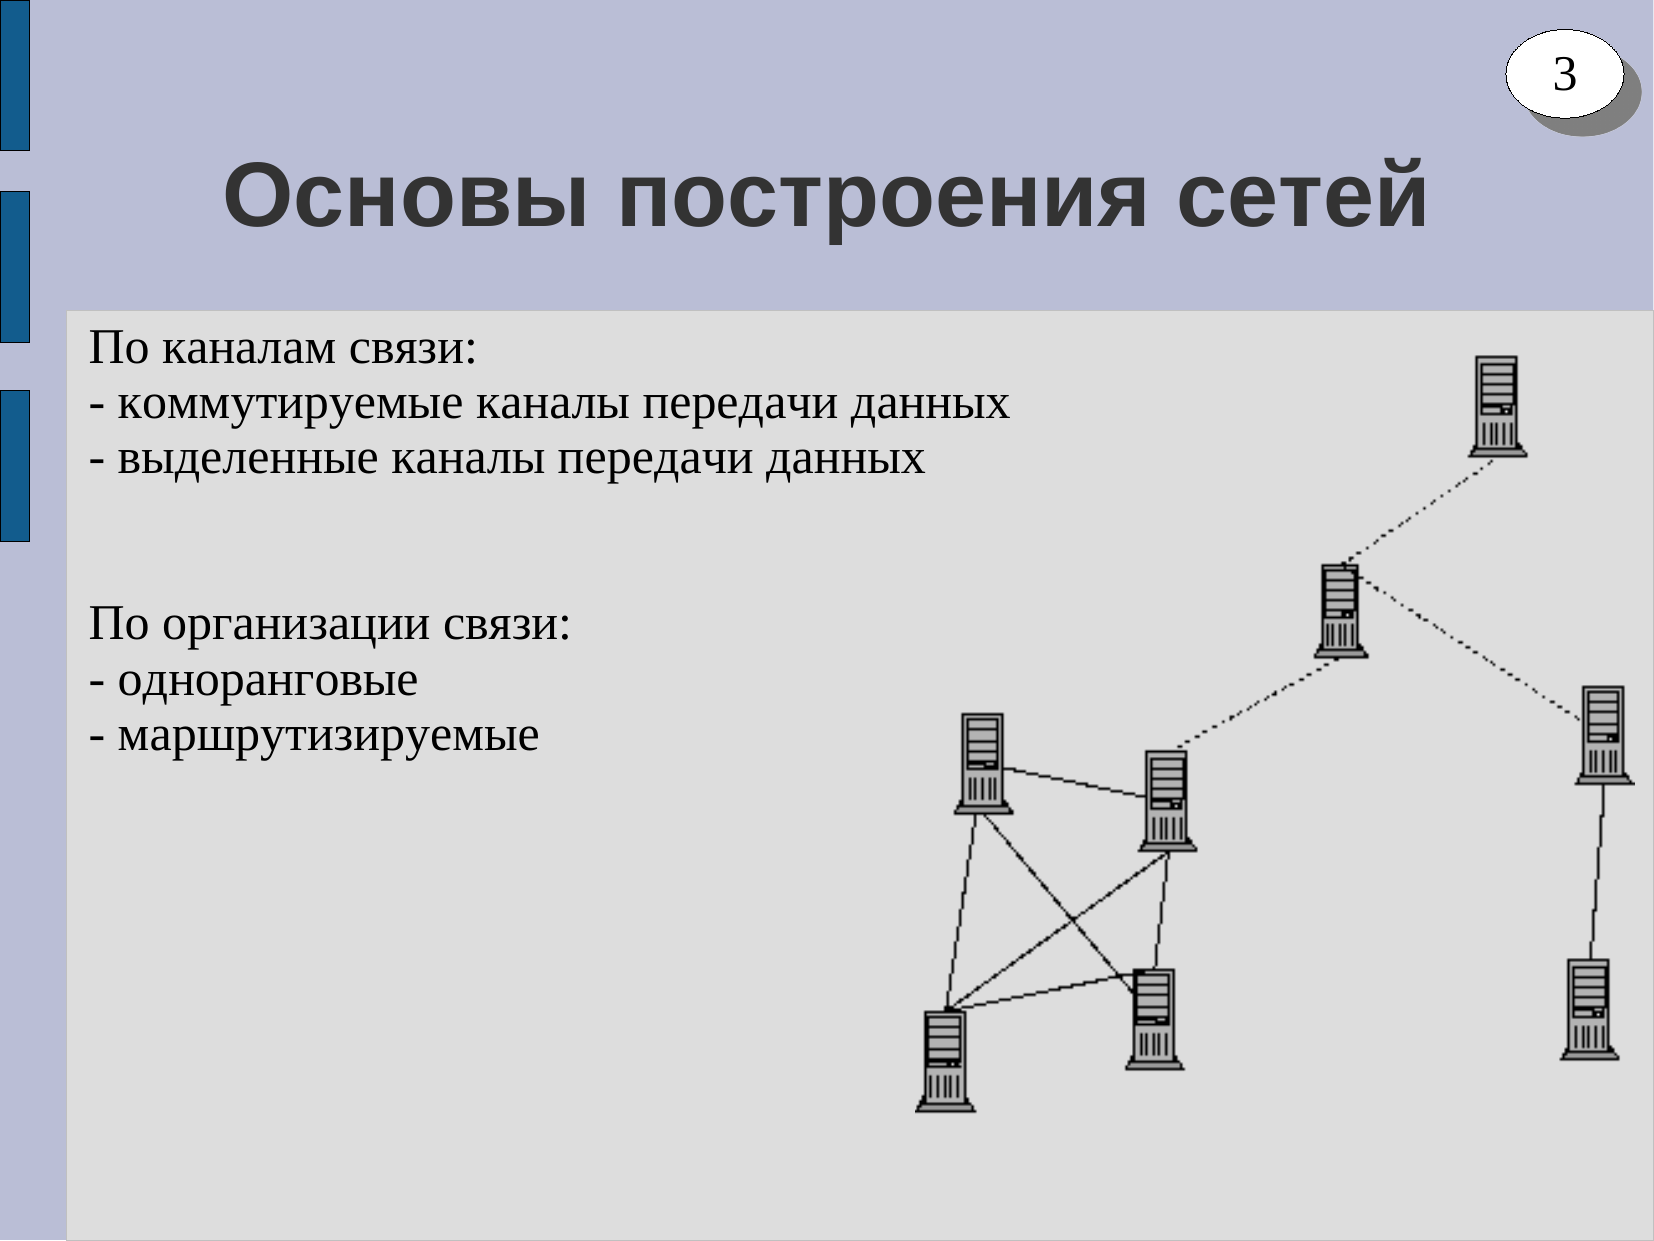

3
# Основы построения сетей
По каналам связи:
- коммутируемые каналы передачи данных
- выделенные каналы передачи данных
По организации связи:
- одноранговые
- маршрутизируемые